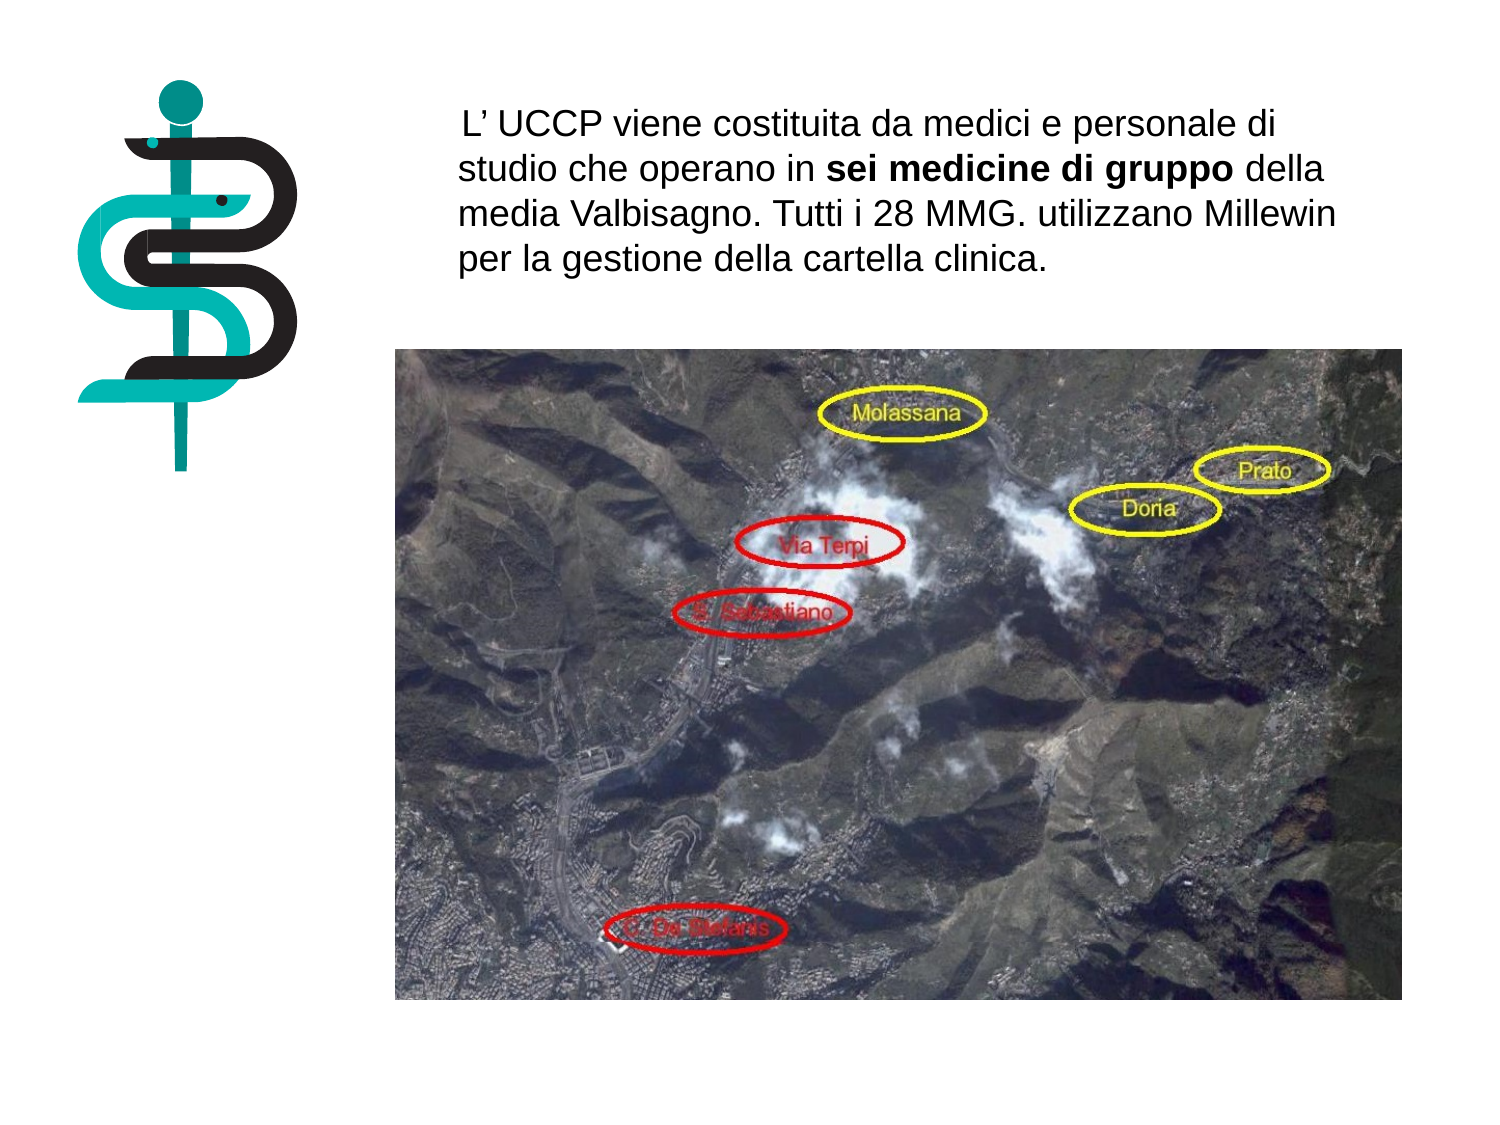

L’ UCCP viene costituita da medici e personale di studio che operano in sei medicine di gruppo della media Valbisagno. Tutti i 28 MMG. utilizzano Millewin per la gestione della cartella clinica.